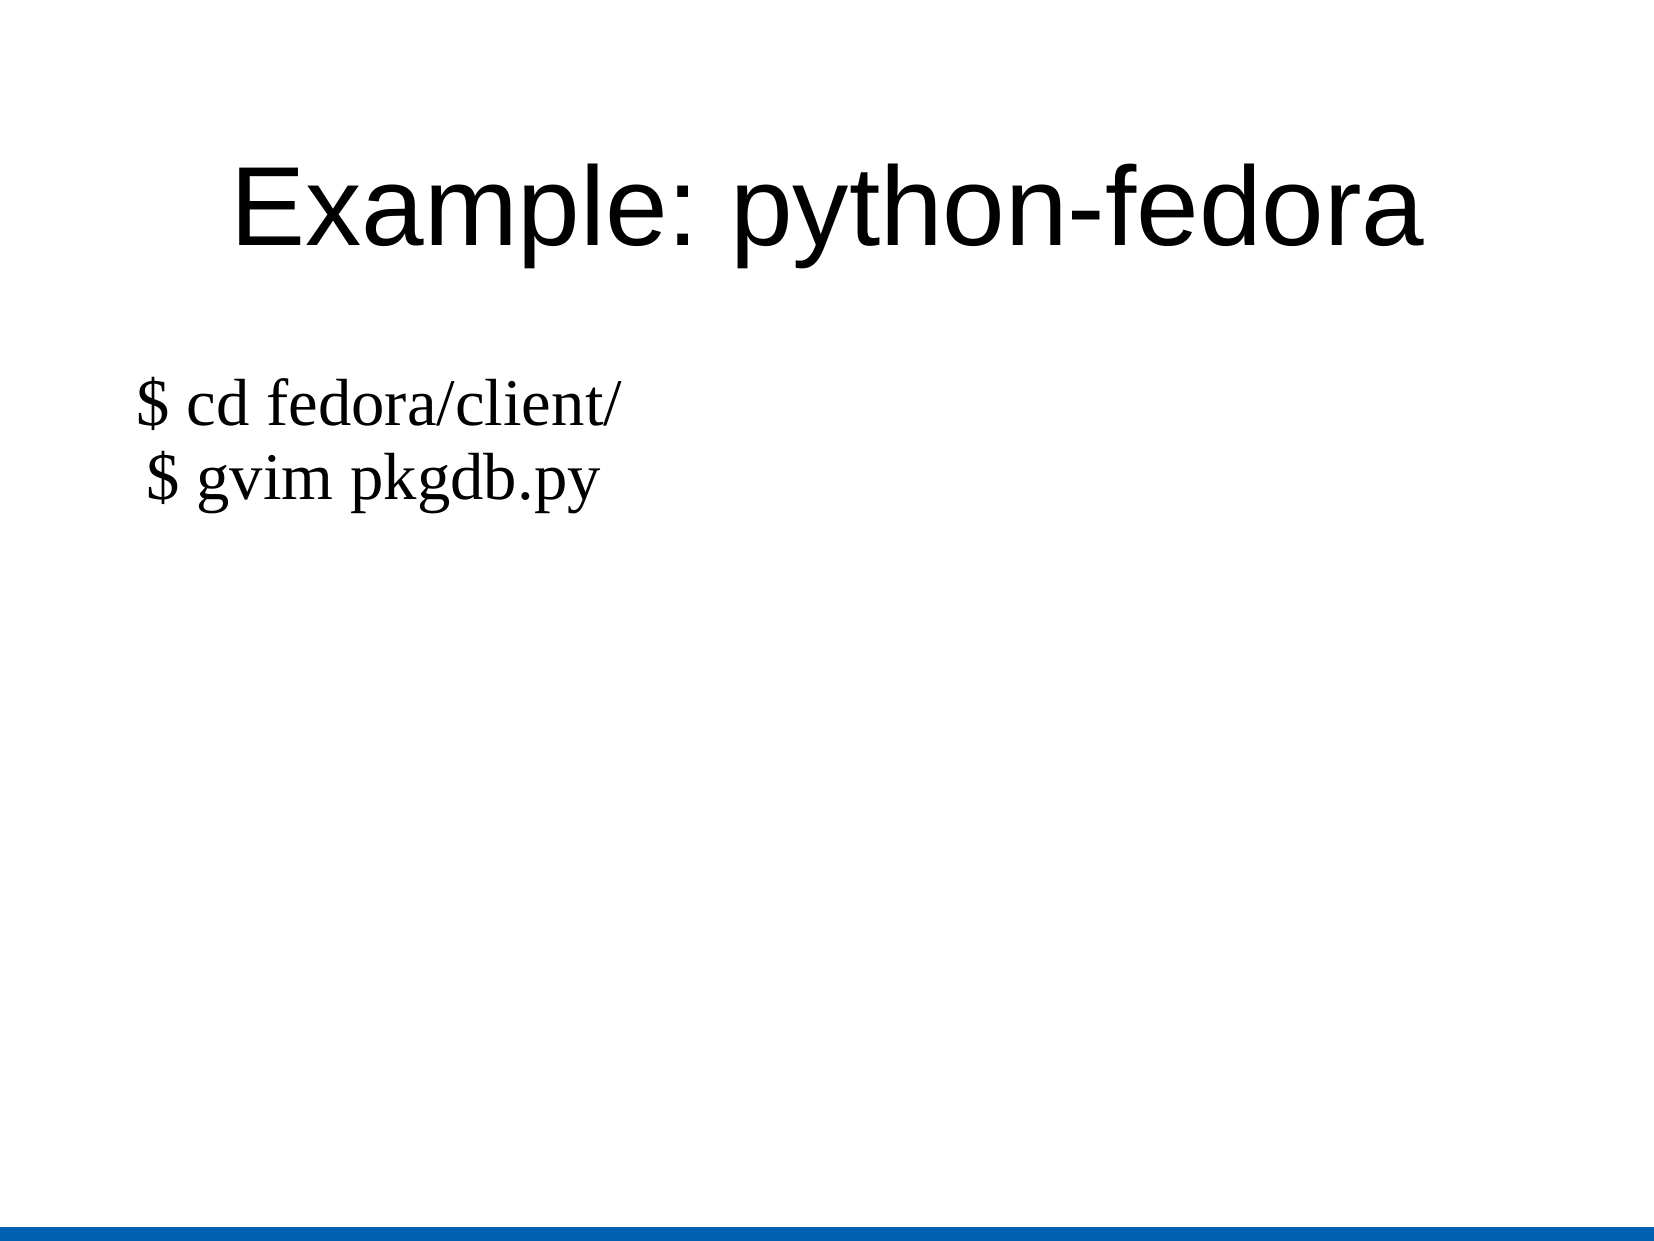

# Example: python-fedora
$ cd fedora/client/
 $ gvim pkgdb.py